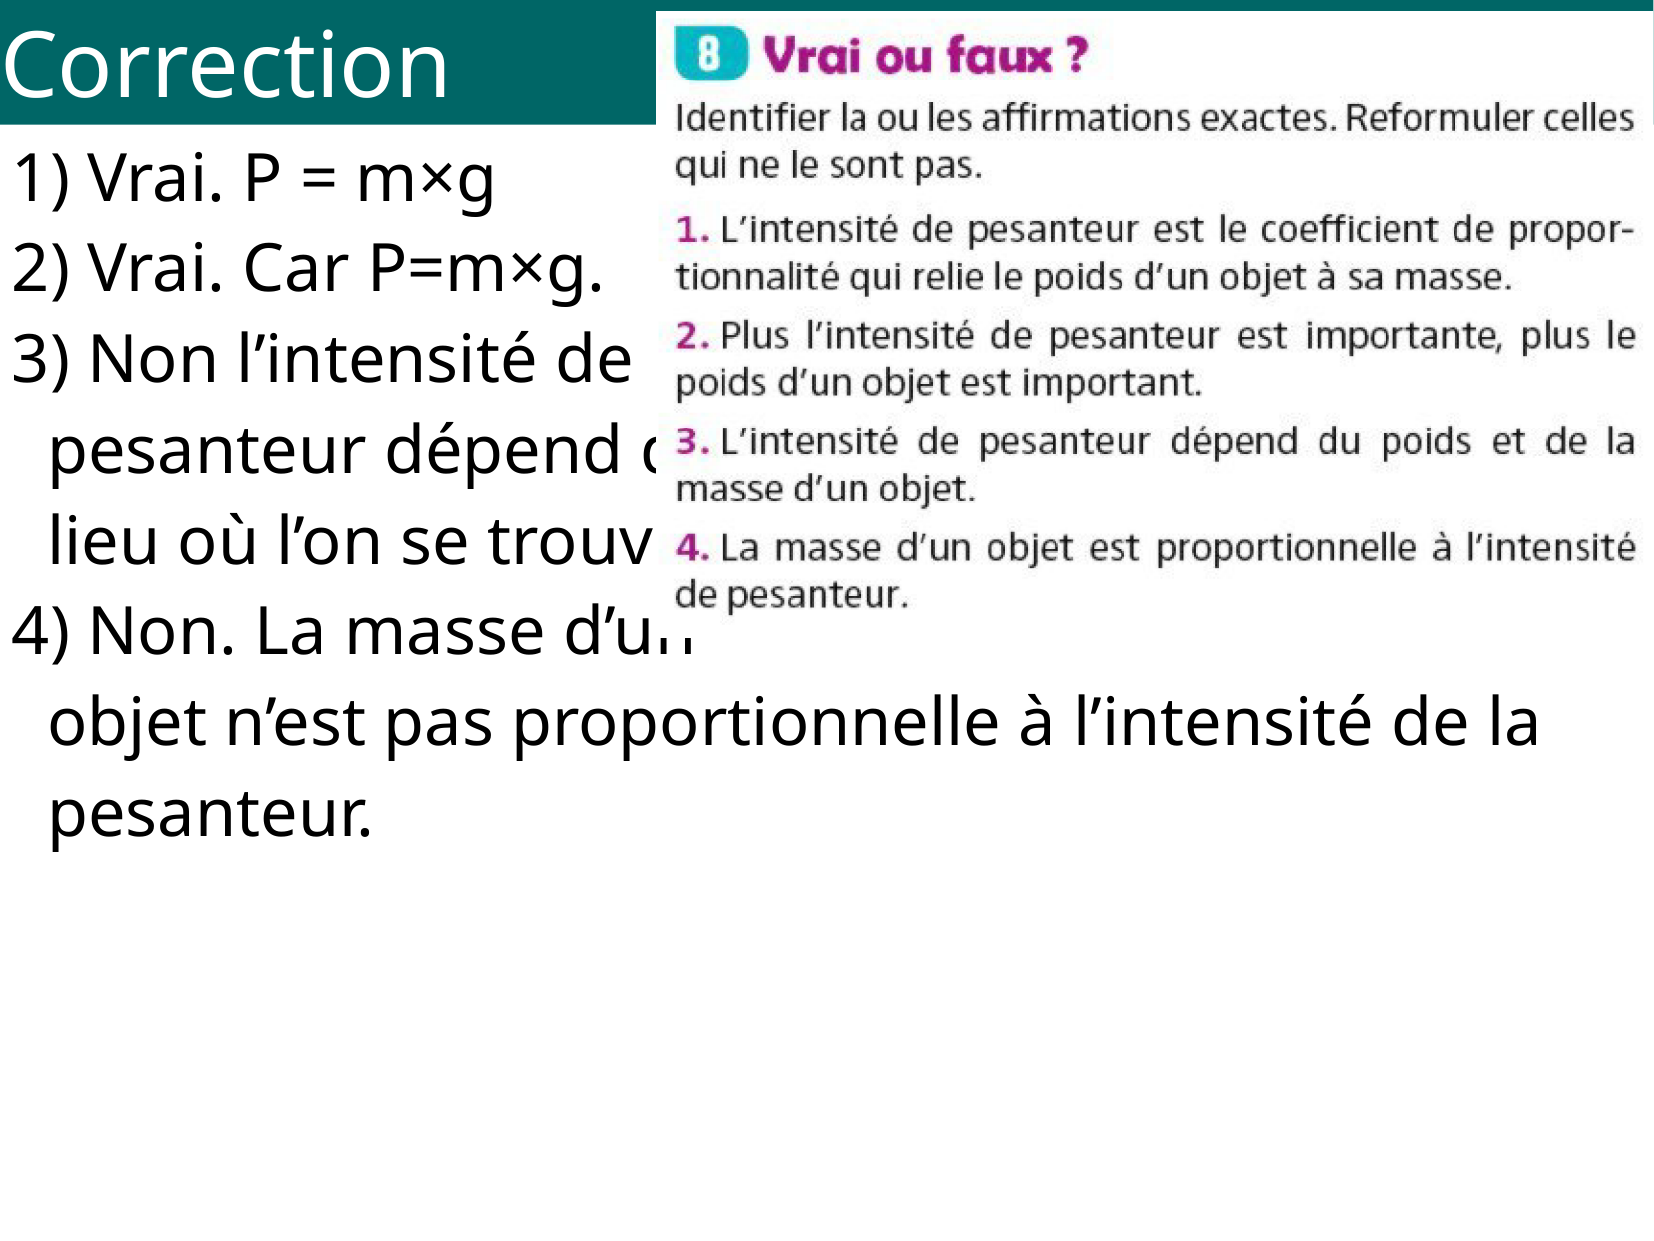

# Correction
 Vrai. P = m×g
 Vrai. Car P=m×g.
 Non l’intensité de la
pesanteur dépend du
lieu où l’on se trouve.
 Non. La masse d’un
objet n’est pas proportionnelle à l’intensité de la pesanteur.